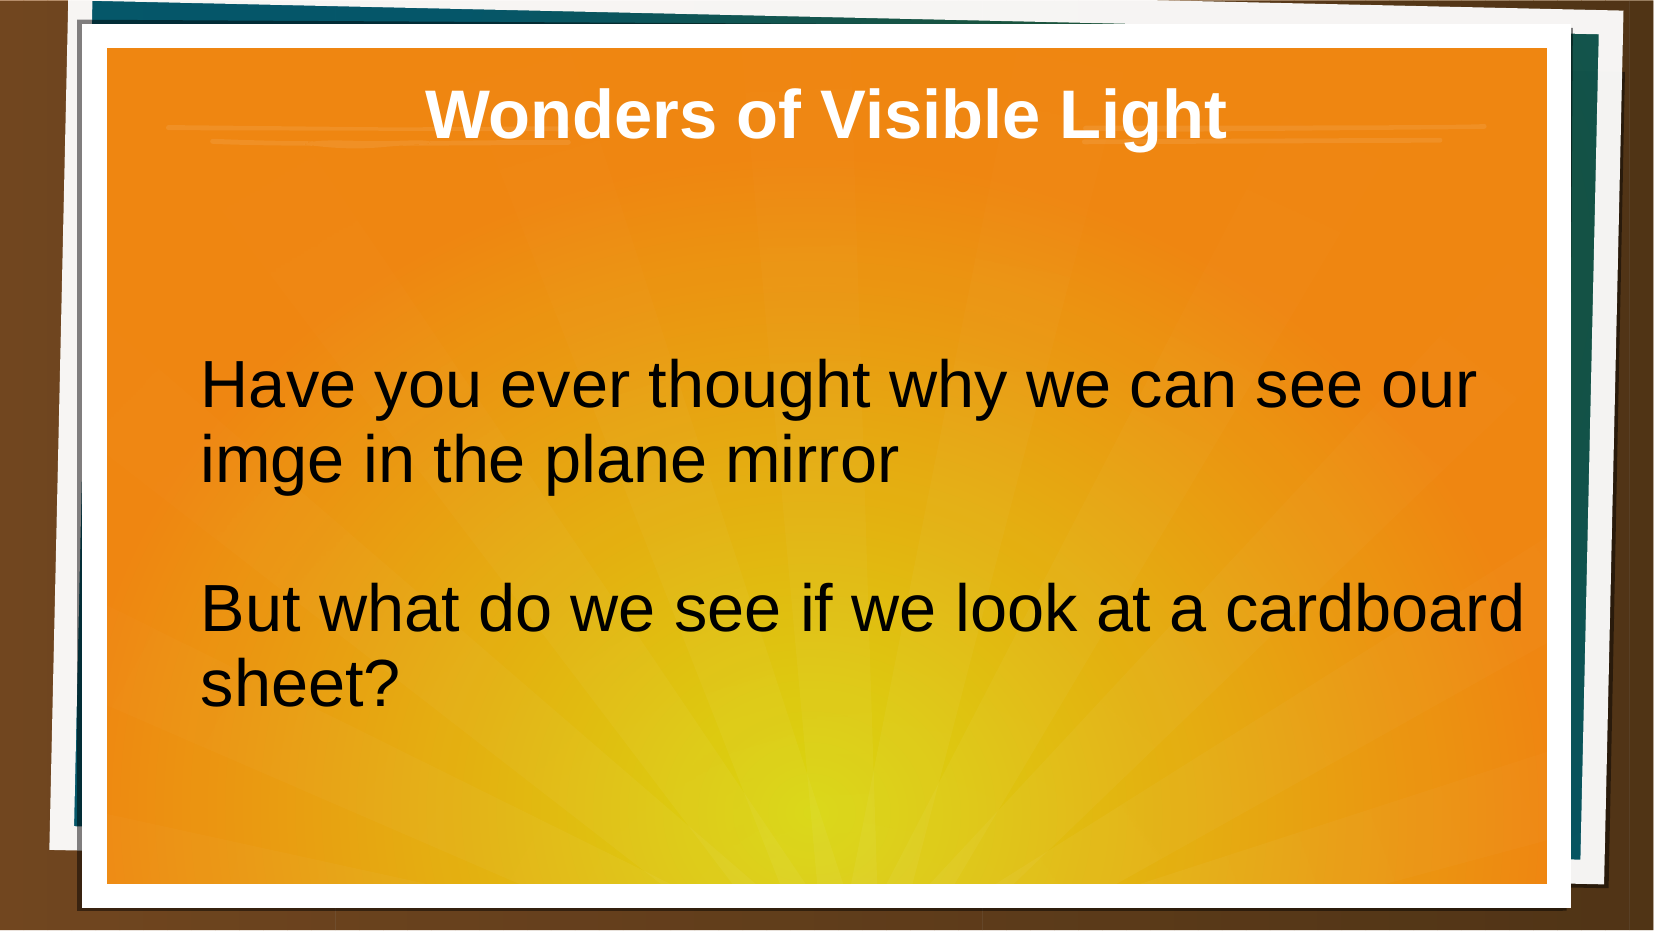

# Wonders of Visible Light
Have you ever thought why we can see our imge in the plane mirror
But what do we see if we look at a cardboard sheet?